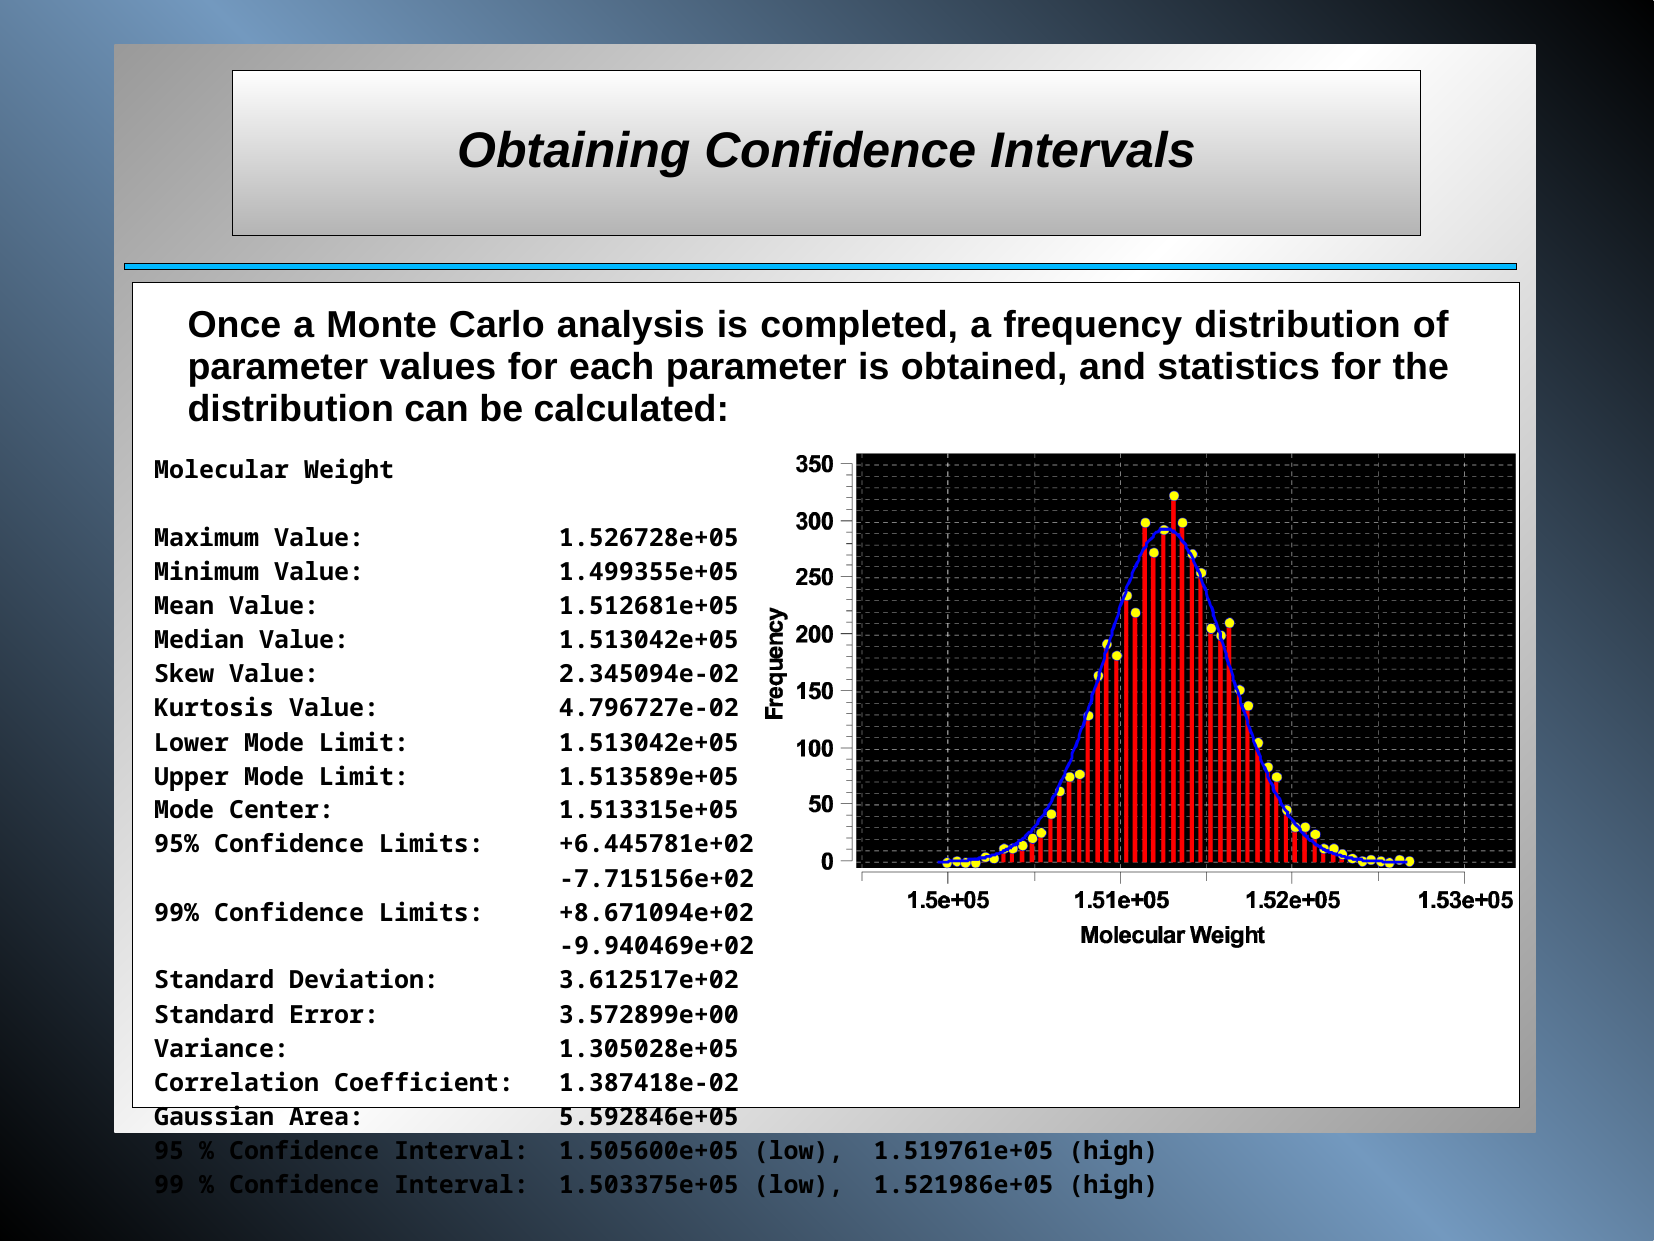

Obtaining Confidence Intervals
Once a Monte Carlo analysis is completed, a frequency distribution of parameter values for each parameter is obtained, and statistics for the distribution can be calculated:
Molecular Weight
Maximum Value: 1.526728e+05
Minimum Value: 1.499355e+05
Mean Value: 1.512681e+05
Median Value: 1.513042e+05
Skew Value: 2.345094e-02
Kurtosis Value: 4.796727e-02
Lower Mode Limit: 1.513042e+05
Upper Mode Limit: 1.513589e+05
Mode Center: 1.513315e+05
95% Confidence Limits: +6.445781e+02
 -7.715156e+02
99% Confidence Limits: +8.671094e+02
 -9.940469e+02
Standard Deviation: 3.612517e+02
Standard Error: 3.572899e+00
Variance: 1.305028e+05
Correlation Coefficient: 1.387418e-02
Gaussian Area: 5.592846e+05
95 % Confidence Interval: 1.505600e+05 (low), 1.519761e+05 (high)
99 % Confidence Interval: 1.503375e+05 (low), 1.521986e+05 (high)